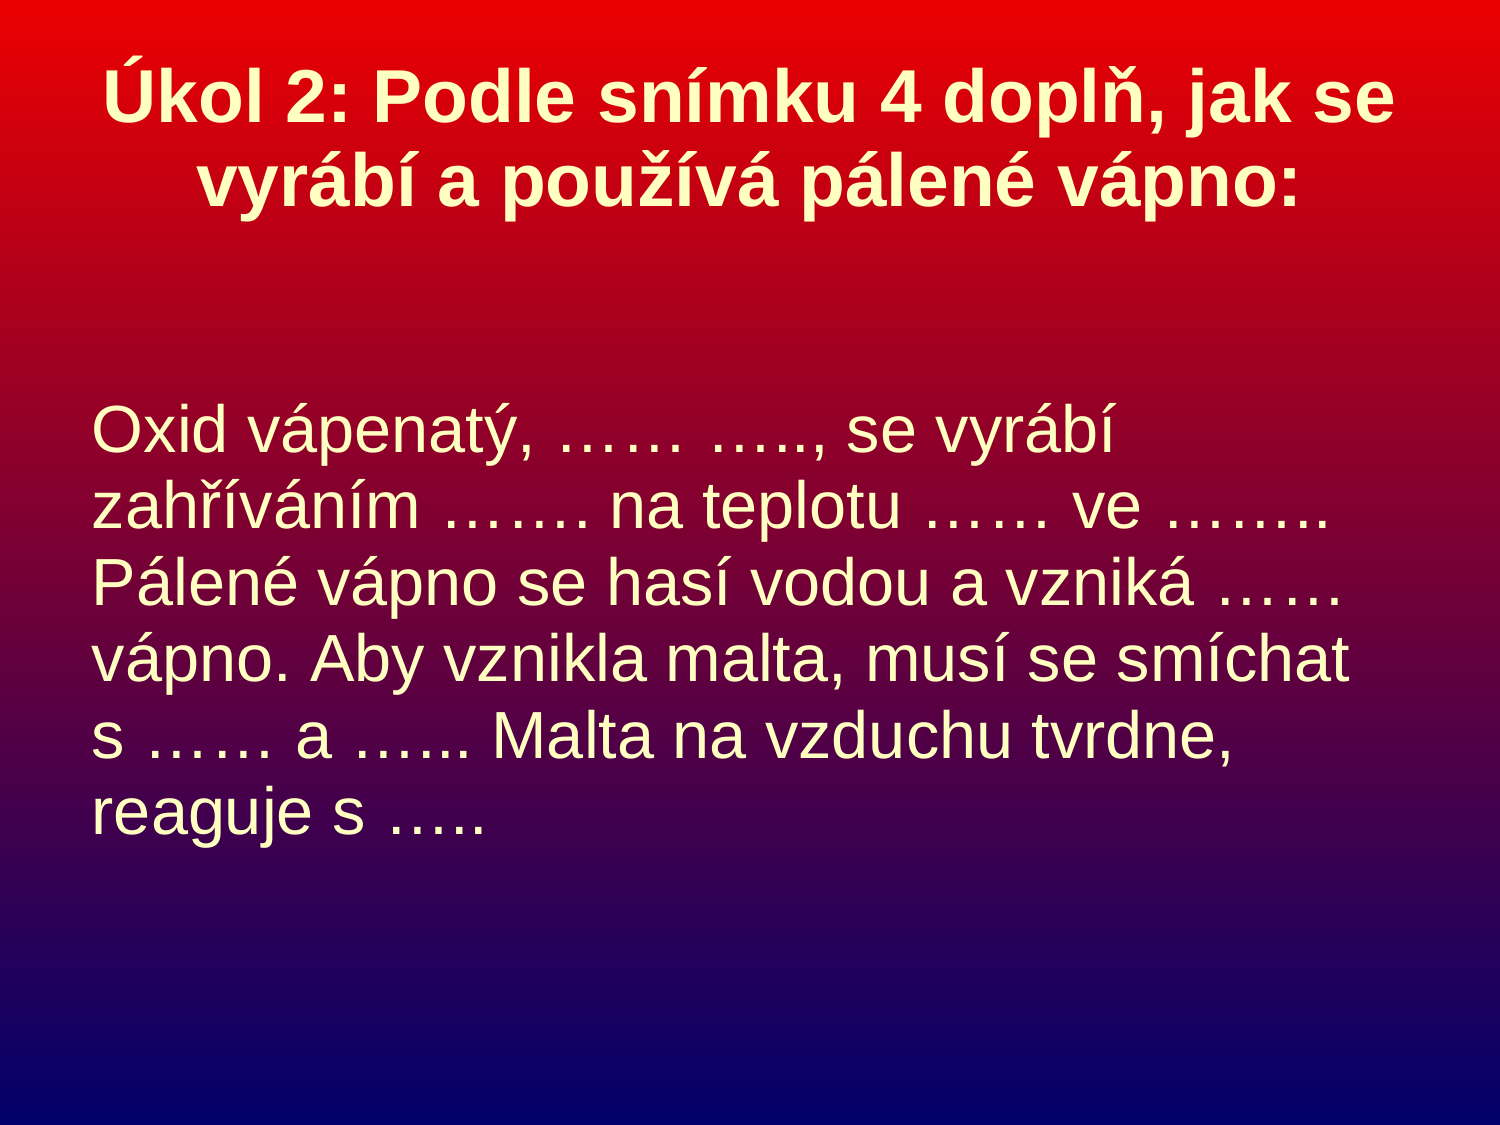

# Úkol 2: Podle snímku 4 doplň, jak se vyrábí a používá pálené vápno:
Oxid vápenatý, …… ….., se vyrábí
zahříváním ……. na teplotu …… ve ……..
Pálené vápno se hasí vodou a vzniká ……
vápno. Aby vznikla malta, musí se smíchat
s …… a …... Malta na vzduchu tvrdne,
reaguje s …..